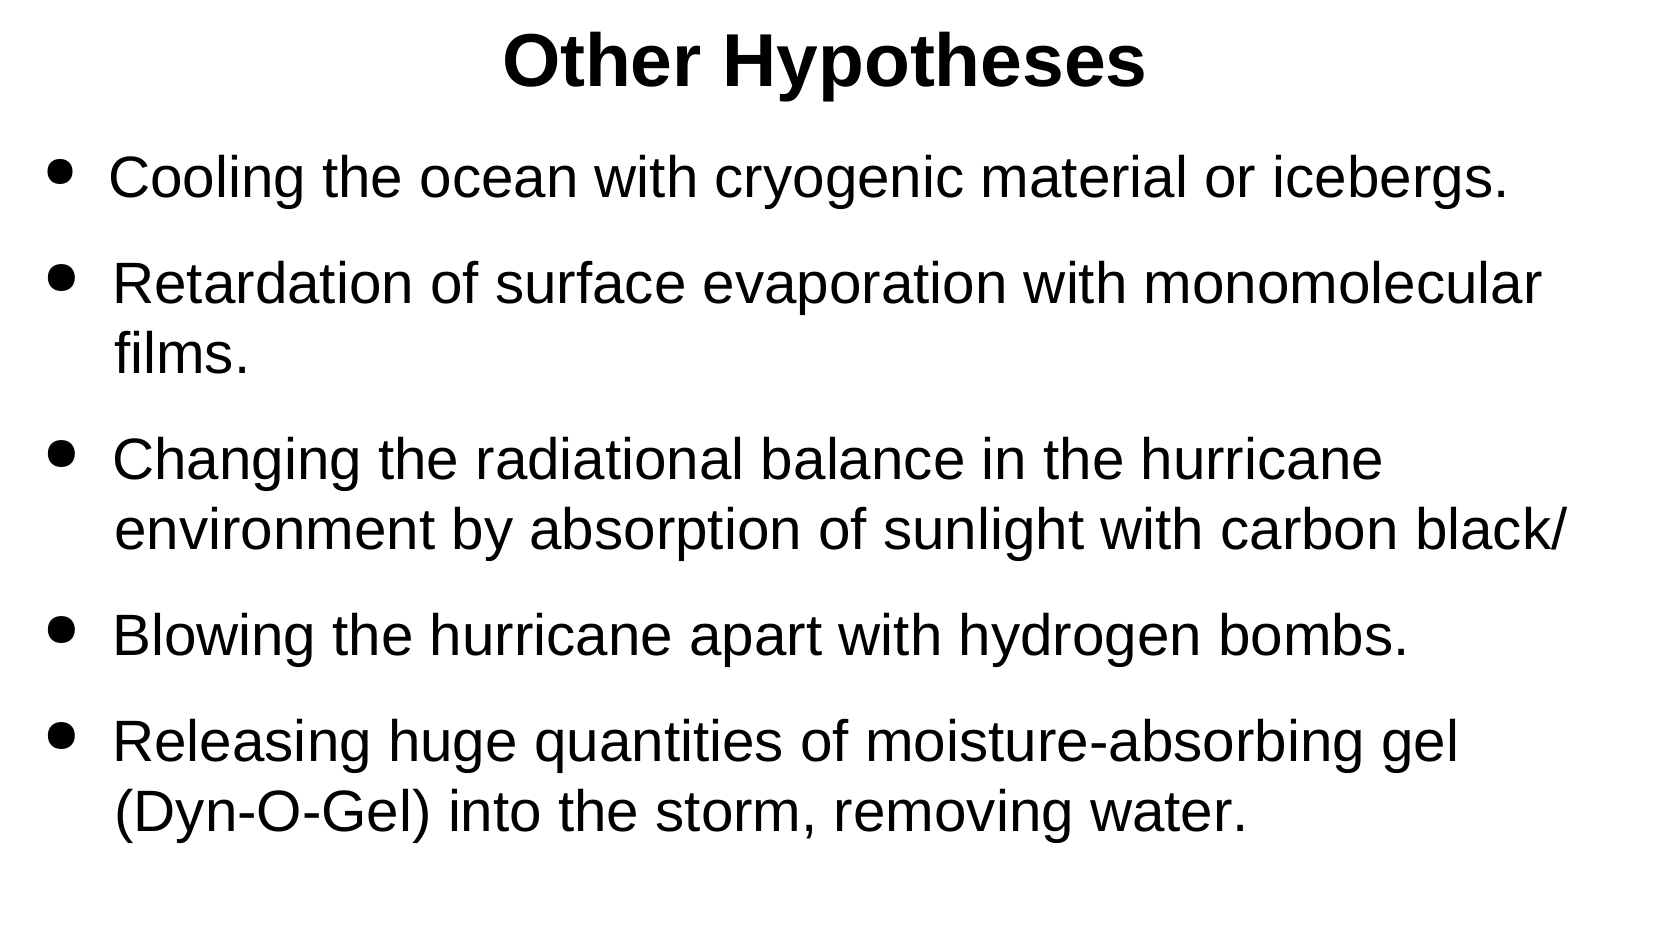

# Other Hypotheses
 Cooling the ocean with cryogenic material or icebergs.
 Retardation of surface evaporation with monomolecular films.
 Changing the radiational balance in the hurricane environment by absorption of sunlight with carbon black/
 Blowing the hurricane apart with hydrogen bombs.
 Releasing huge quantities of moisture-absorbing gel (Dyn-O-Gel) into the storm, removing water.